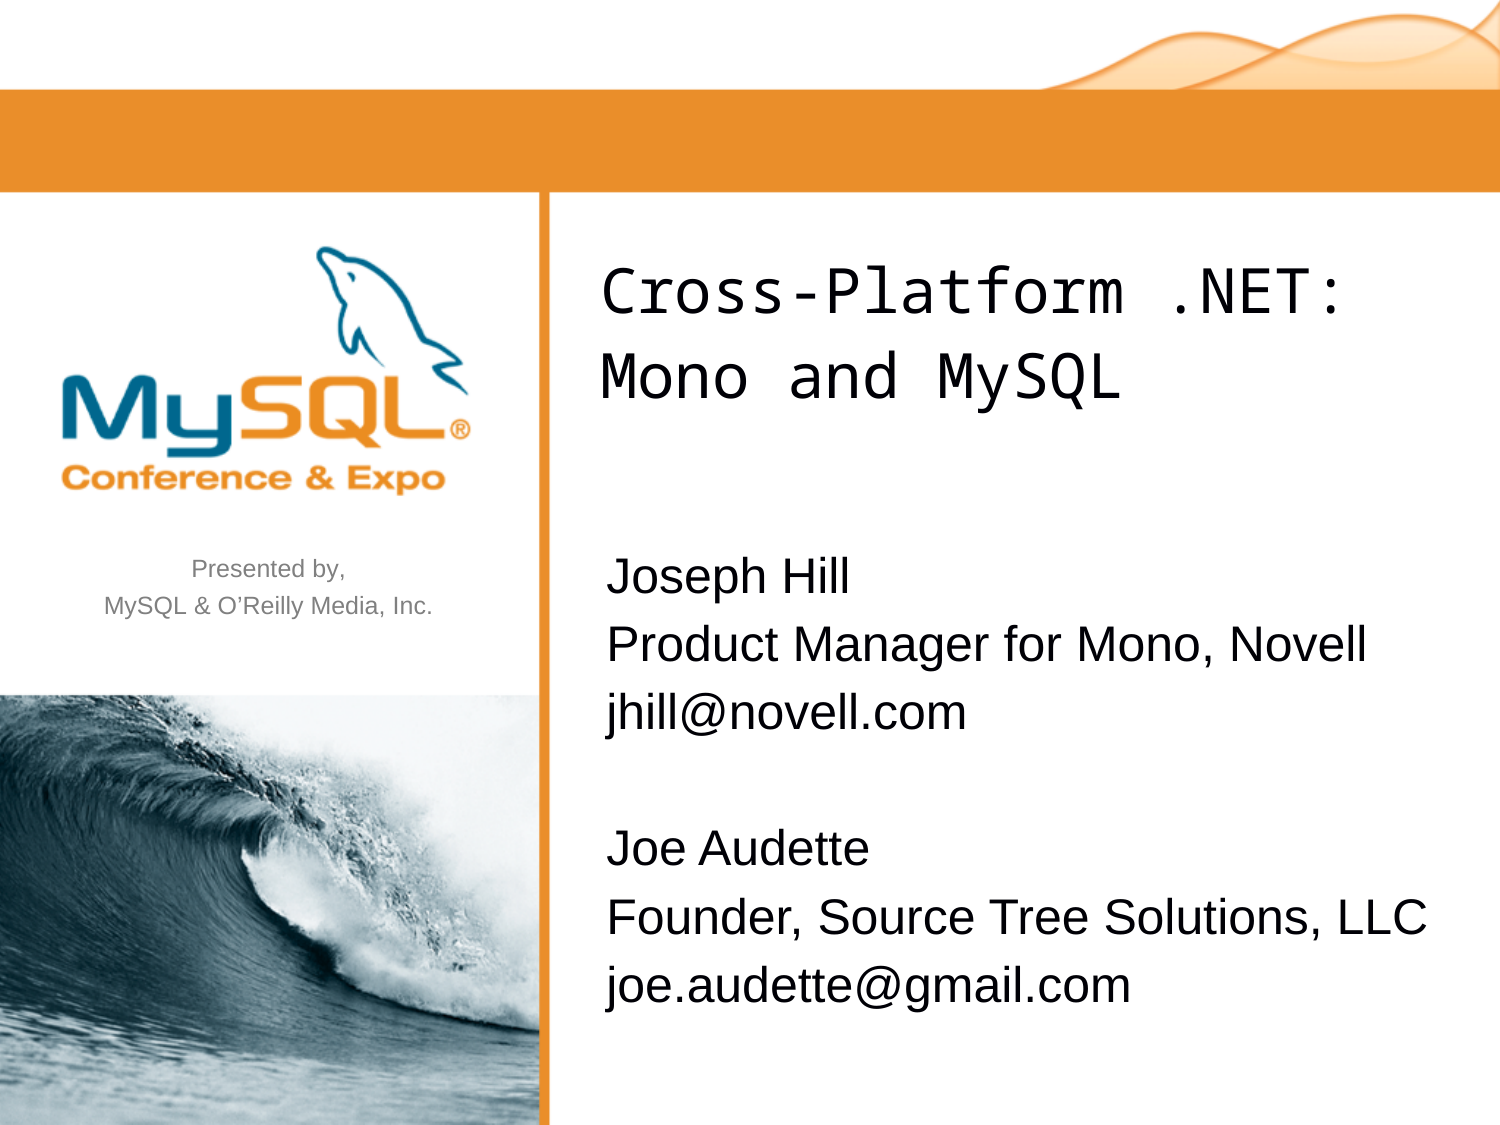

# Cross-Platform .NET: Mono and MySQL
Joseph Hill
Product Manager for Mono, Novell
jhill@novell.com
Joe Audette
Founder, Source Tree Solutions, LLC
joe.audette@gmail.com